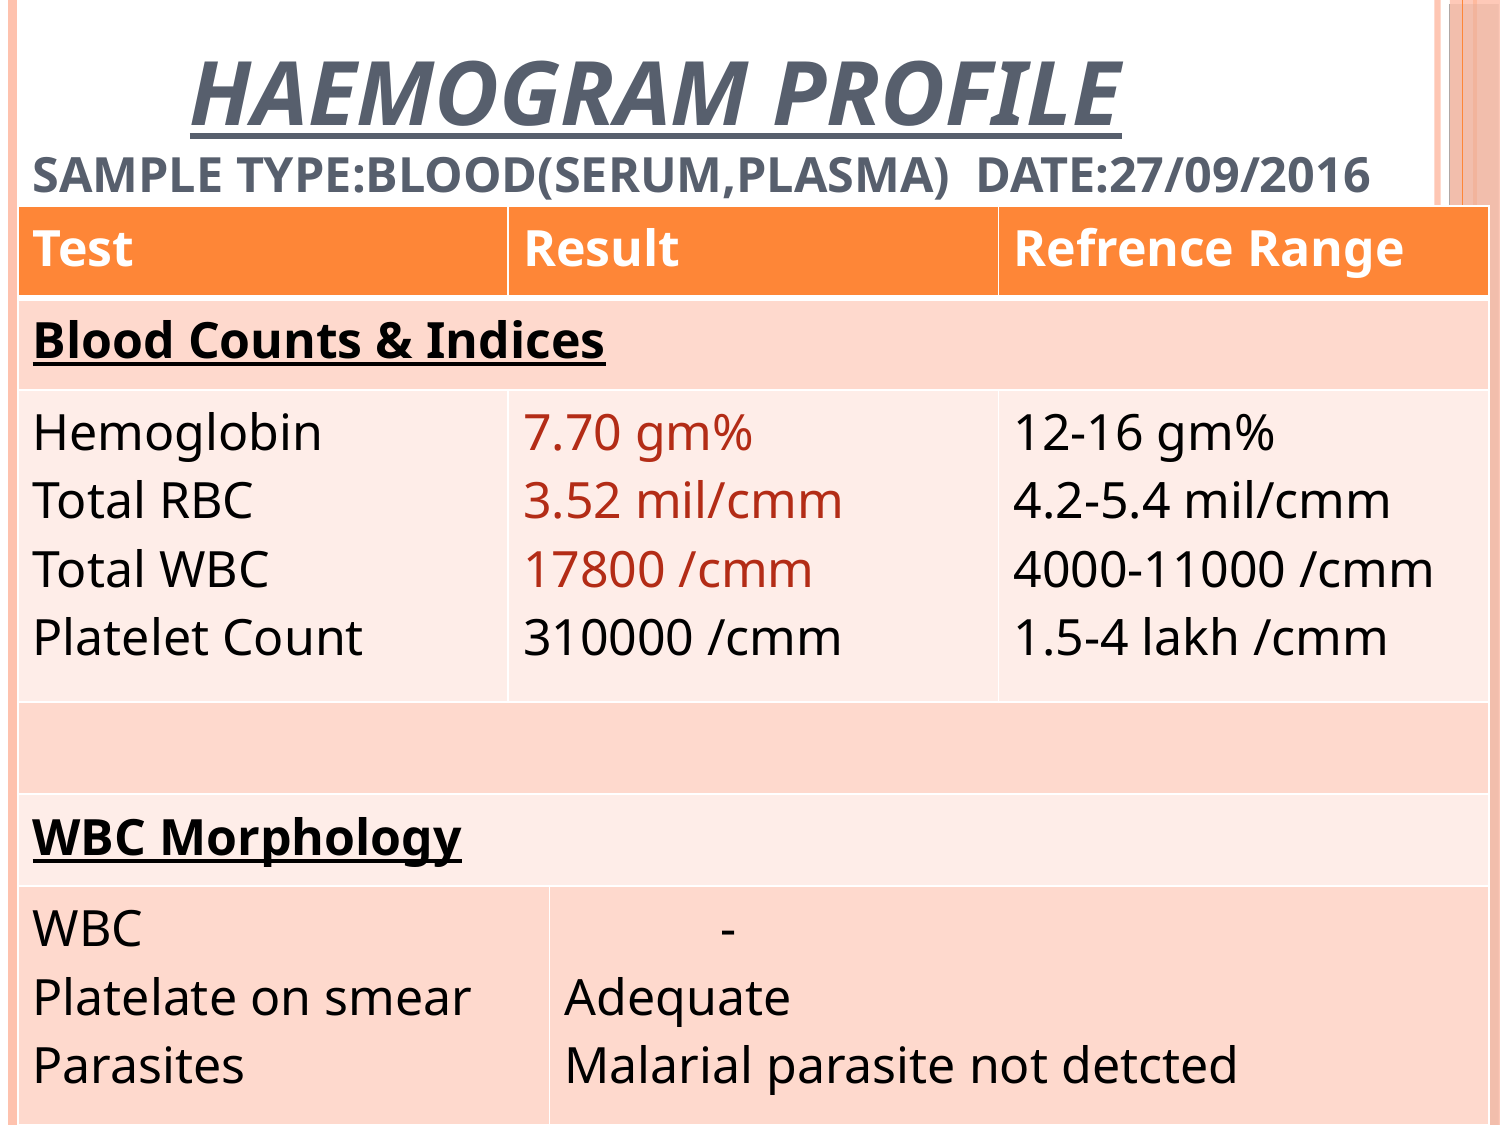

# Haemogram Profile Sample Type:Blood(serum,plasma) date:27/09/2016
| Test | Result | | Refrence Range |
| --- | --- | --- | --- |
| Blood Counts & Indices | | | |
| Hemoglobin Total RBC Total WBC Platelet Count | 7.70 gm% 3.52 mil/cmm 17800 /cmm 310000 /cmm | | 12-16 gm% 4.2-5.4 mil/cmm 4000-11000 /cmm 1.5-4 lakh /cmm |
| | | | |
| WBC Morphology | | | |
| WBC Platelate on smear Parasites | | - Adequate Malarial parasite not detcted | |